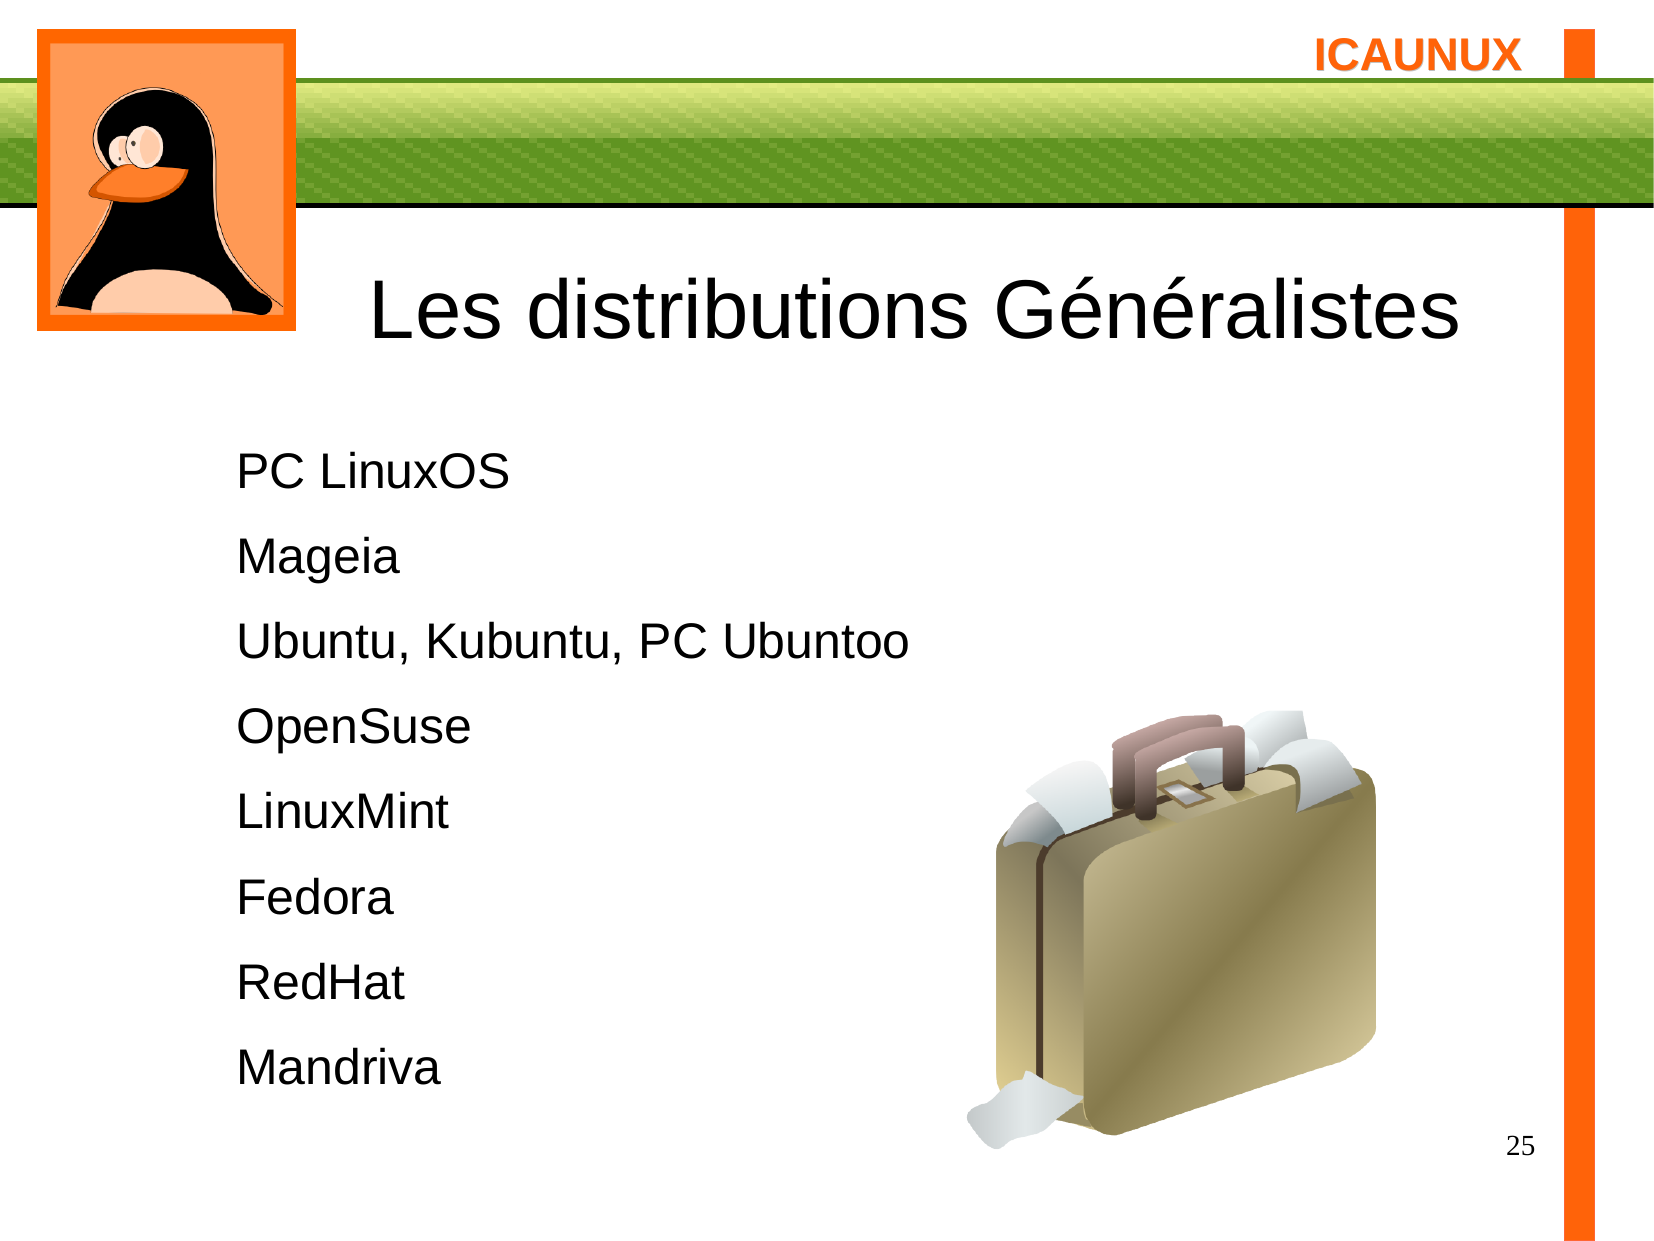

# Les distributions Généralistes
PC LinuxOS
Mageia
Ubuntu, Kubuntu, PC Ubuntoo
OpenSuse
LinuxMint
Fedora
RedHat
Mandriva
25